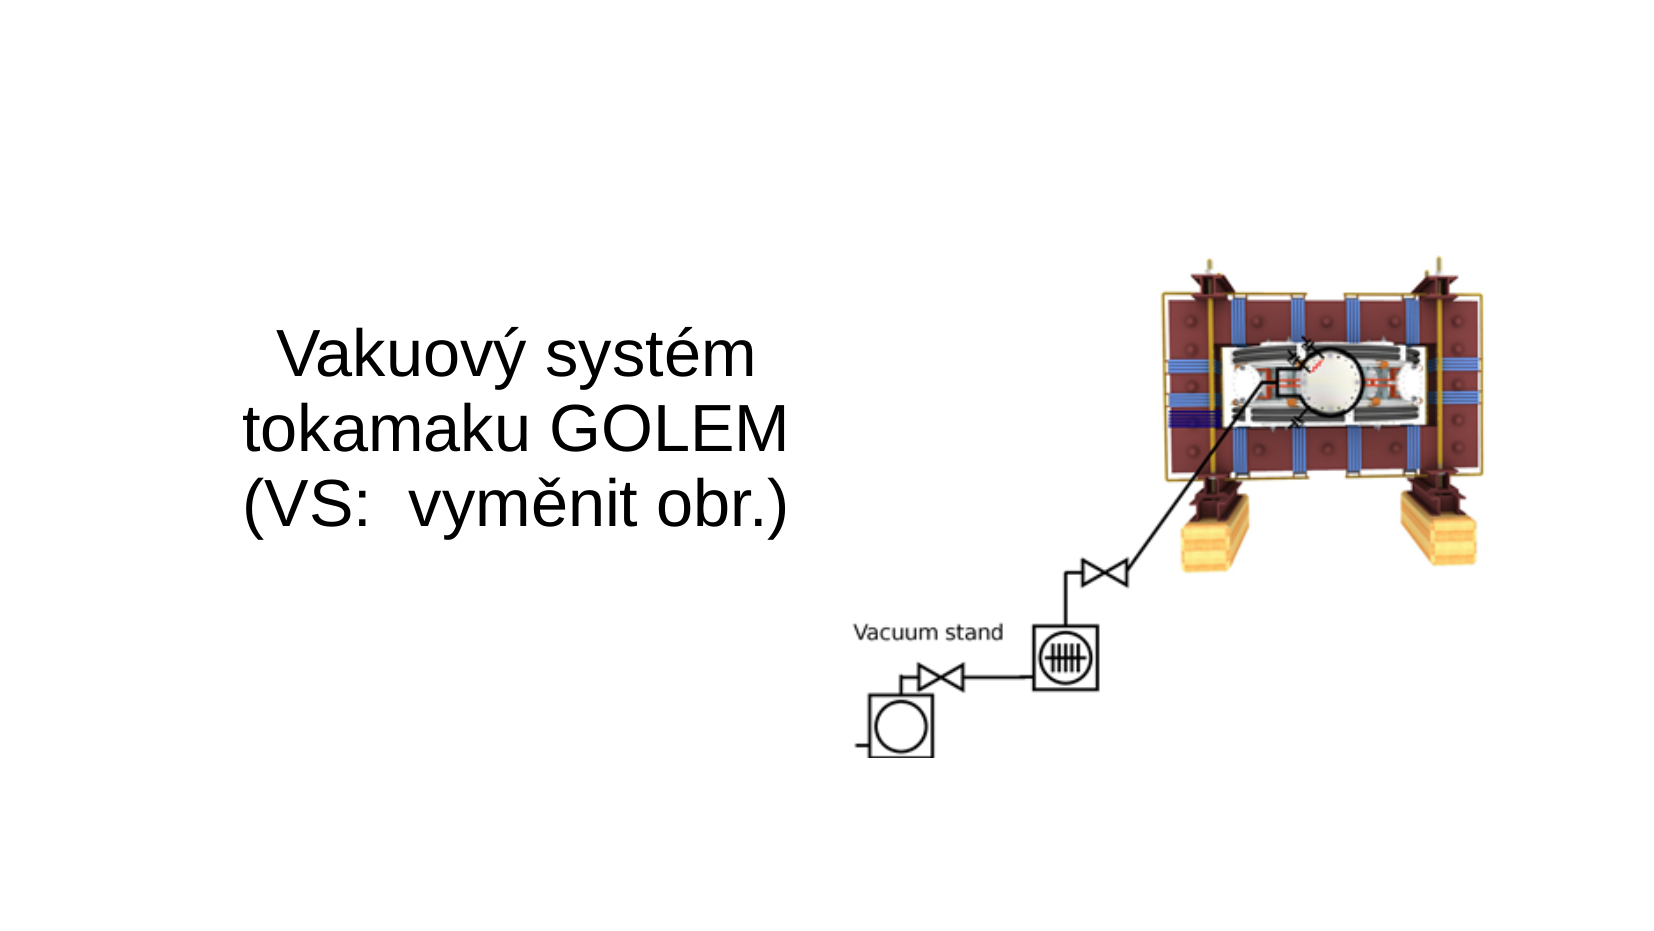

# Vakuový systém tokamaku GOLEM
(VS: vyměnit obr.)